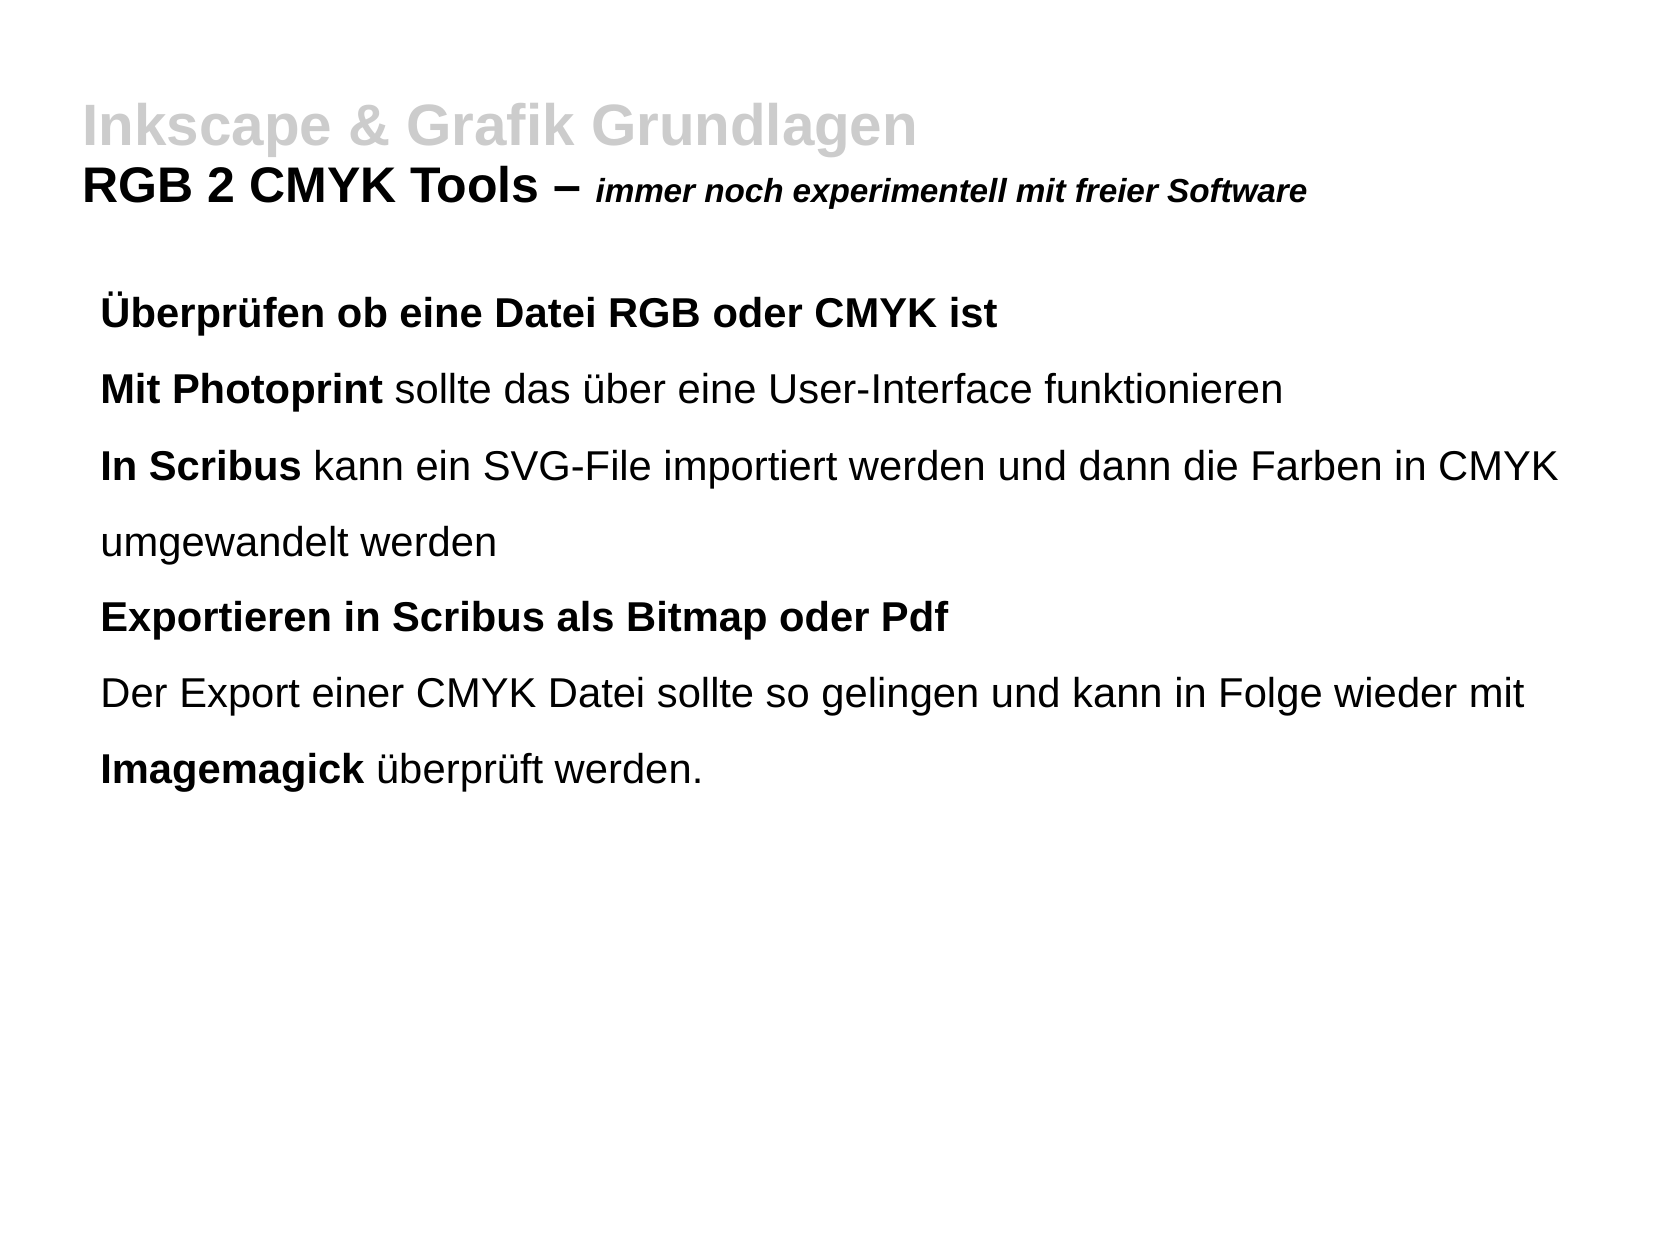

# Inkscape & Grafik Grundlagen RGB 2 CMYK Tools – immer noch experimentell mit freier Software
Überprüfen ob eine Datei RGB oder CMYK ist
Mit Photoprint sollte das über eine User-Interface funktionieren
In Scribus kann ein SVG-File importiert werden und dann die Farben in CMYK
umgewandelt werden
Exportieren in Scribus als Bitmap oder Pdf
Der Export einer CMYK Datei sollte so gelingen und kann in Folge wieder mit
Imagemagick überprüft werden.